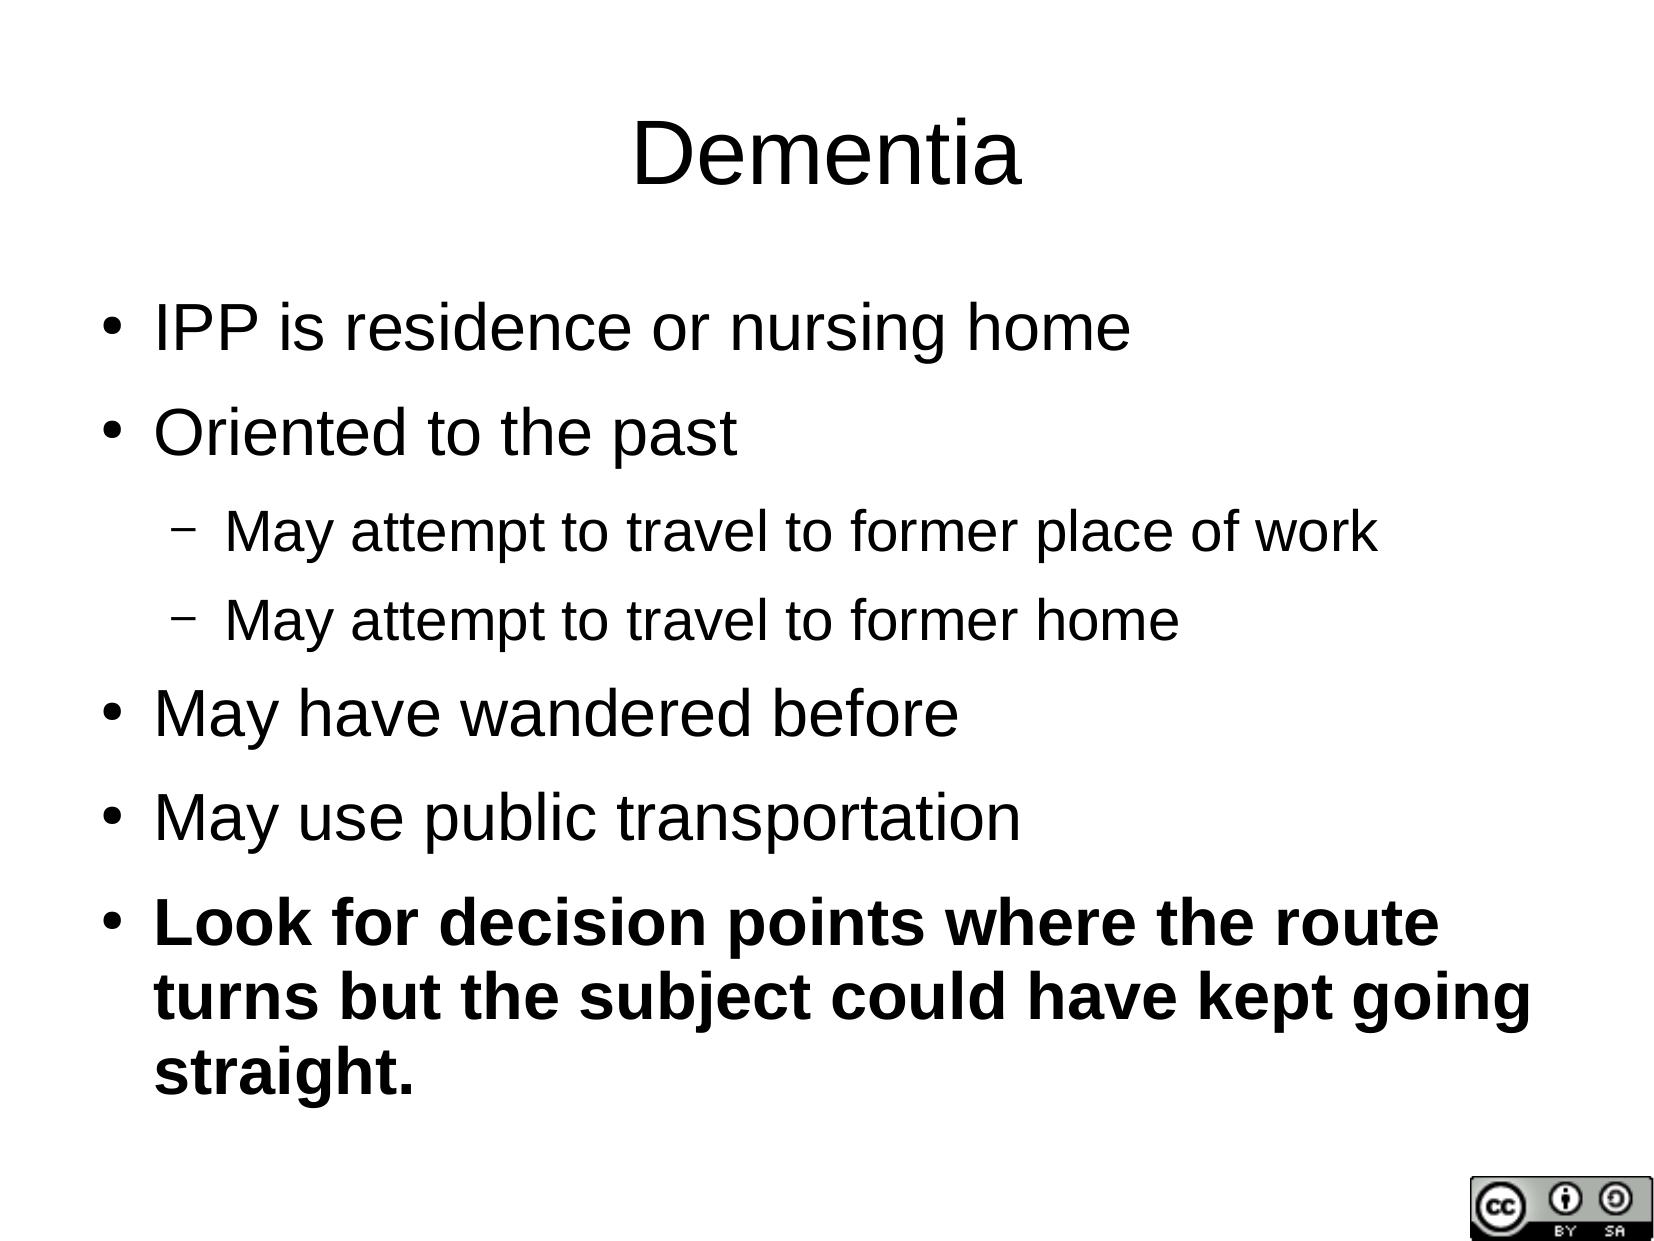

# Dementia
IPP is residence or nursing home
Oriented to the past
May attempt to travel to former place of work
May attempt to travel to former home
May have wandered before
May use public transportation
Look for decision points where the route turns but the subject could have kept going straight.